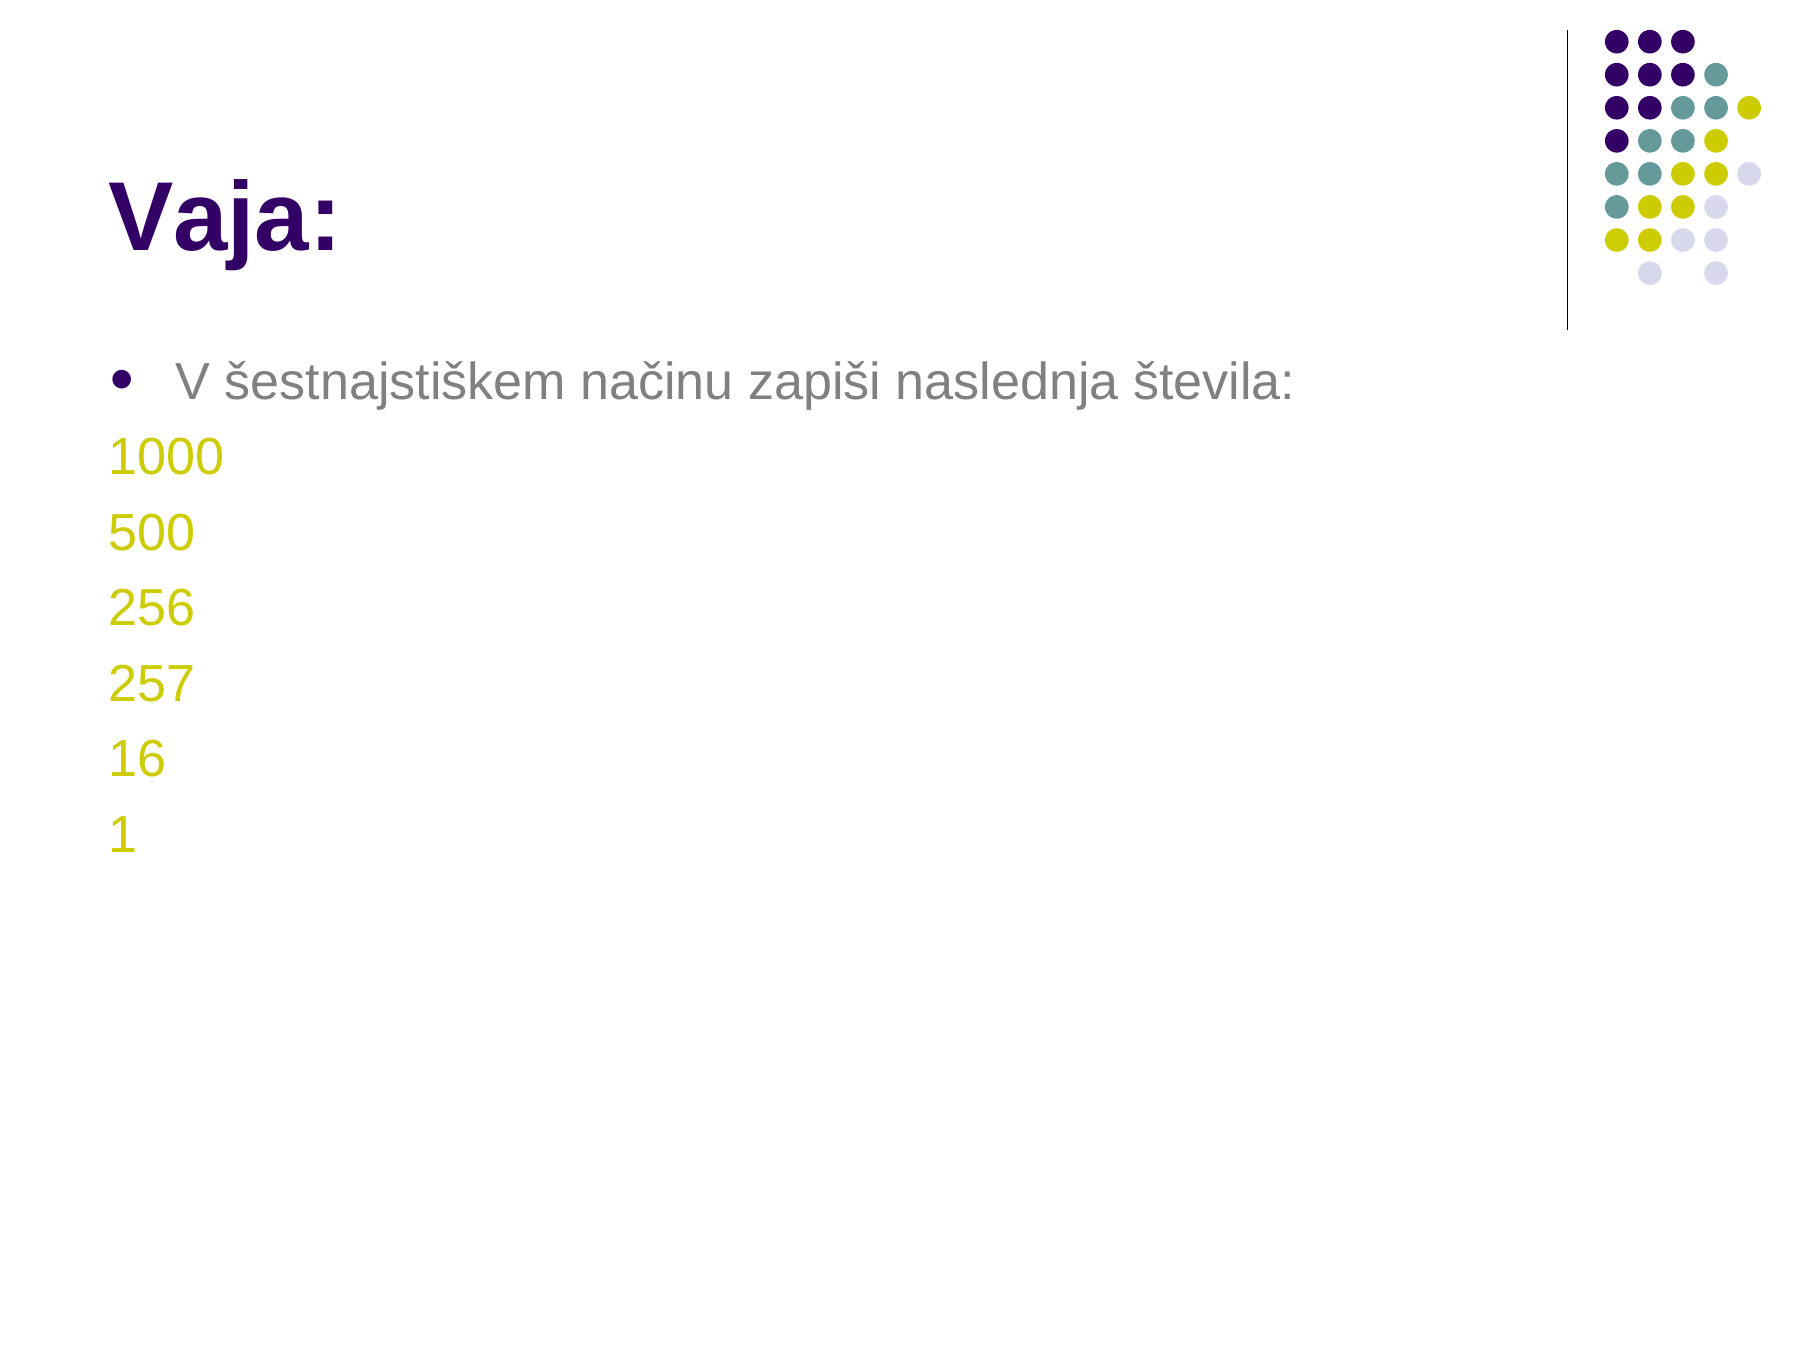

# Vaja:
V šestnajstiškem načinu zapiši naslednja števila:
1000
500
256
257
16
1